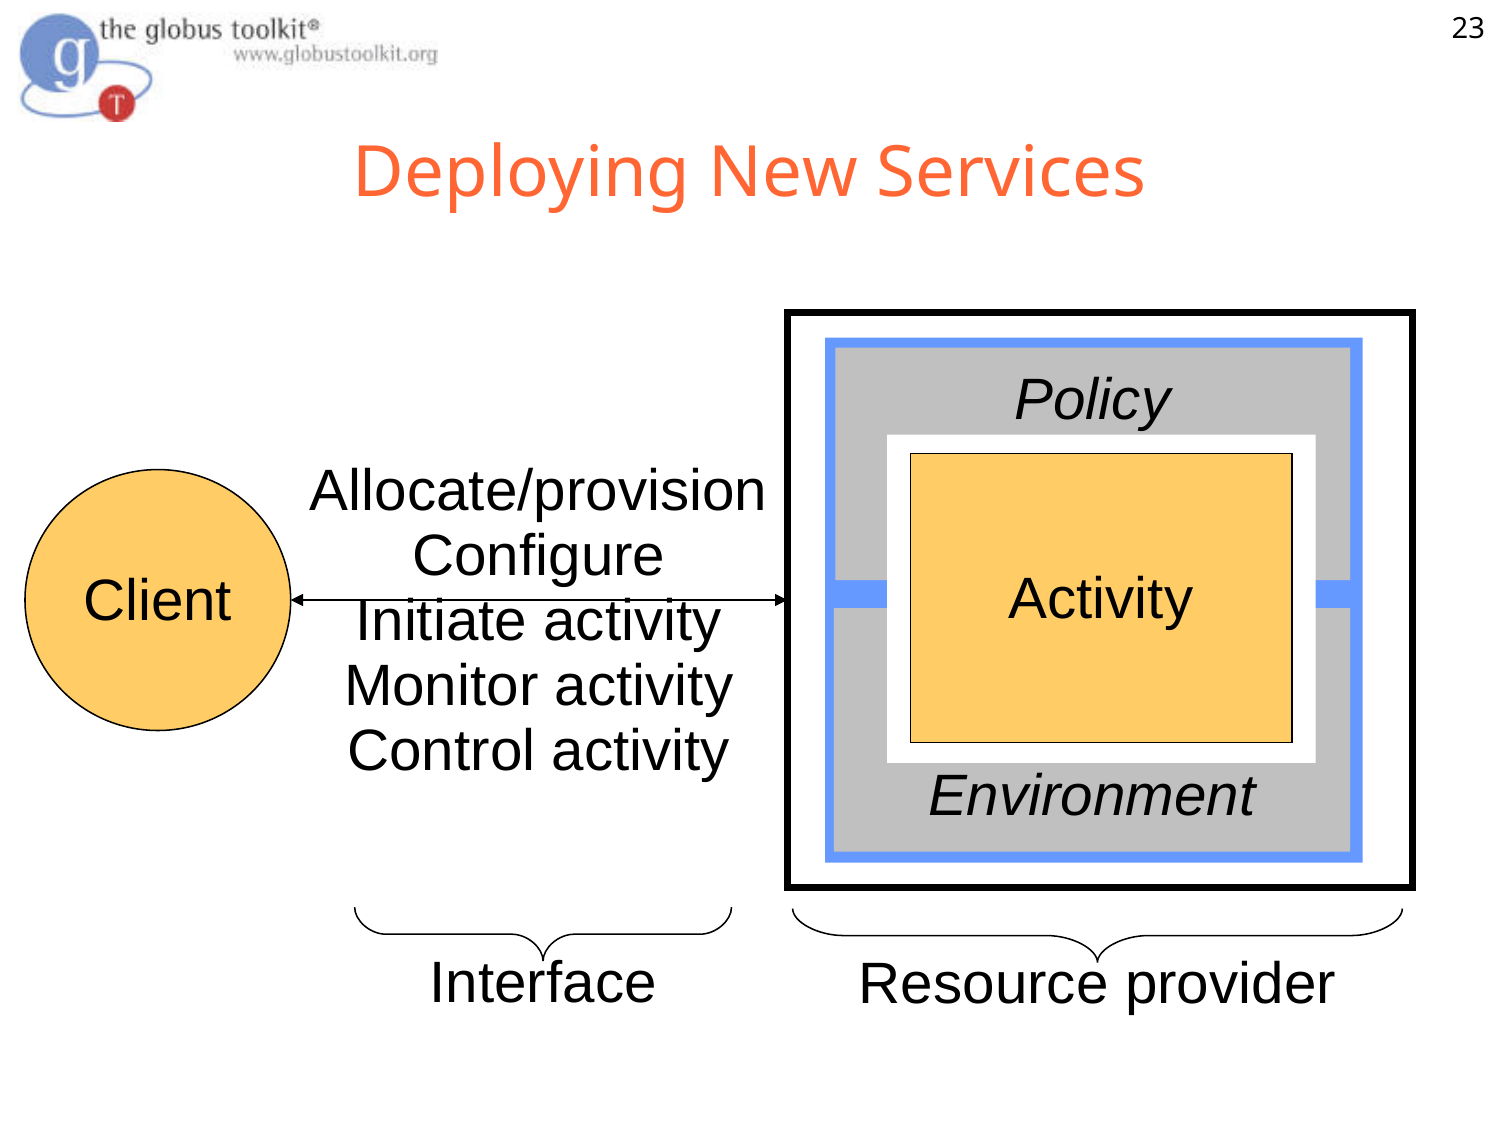

23
# Deploying New Services
Policy
Allocate/provision
Configure
Initiate activity
Monitor activity
Control activity
Activity
Client
Environment
Resource provider
Interface